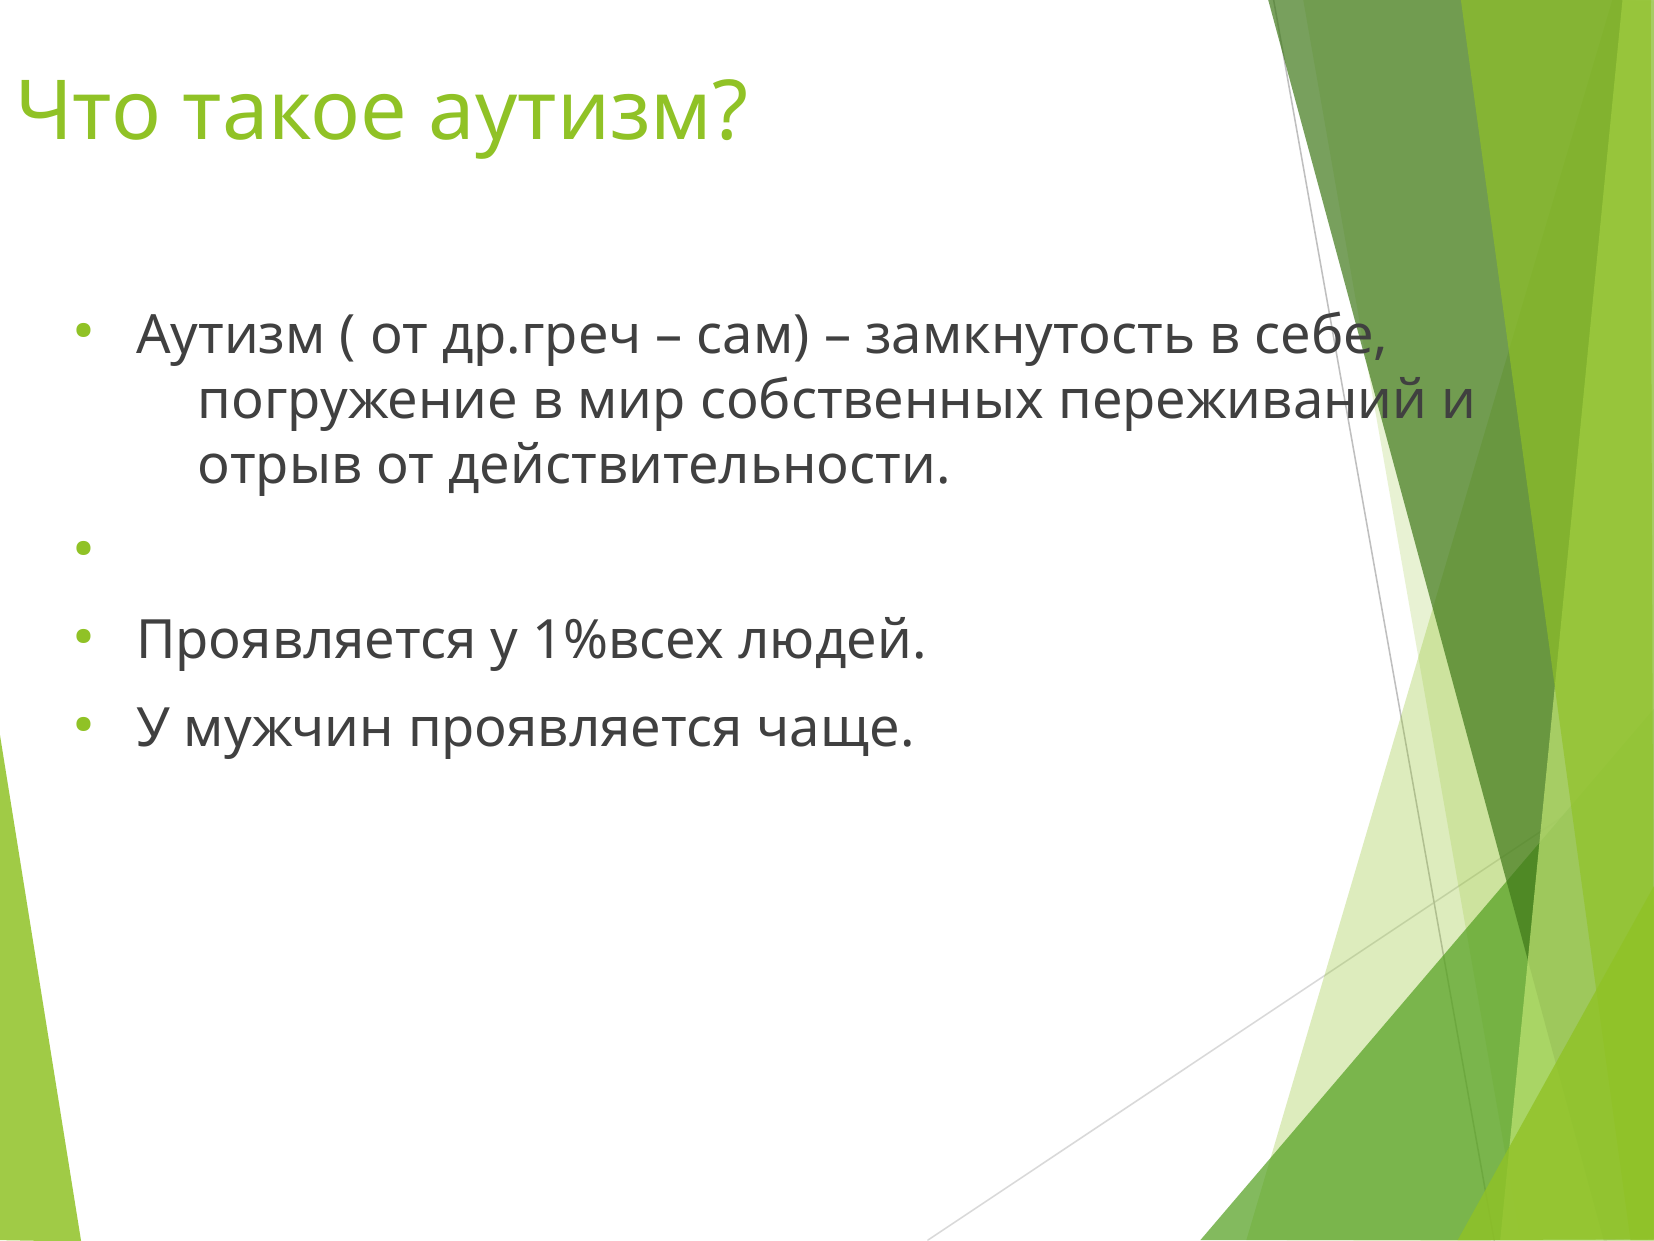

# Что такое аутизм?
Аутизм ( от др.греч – сам) – замкнутость в себе, погружение в мир собственных переживаний и отрыв от действительности.
Проявляется у 1%всех людей.
У мужчин проявляется чаще.